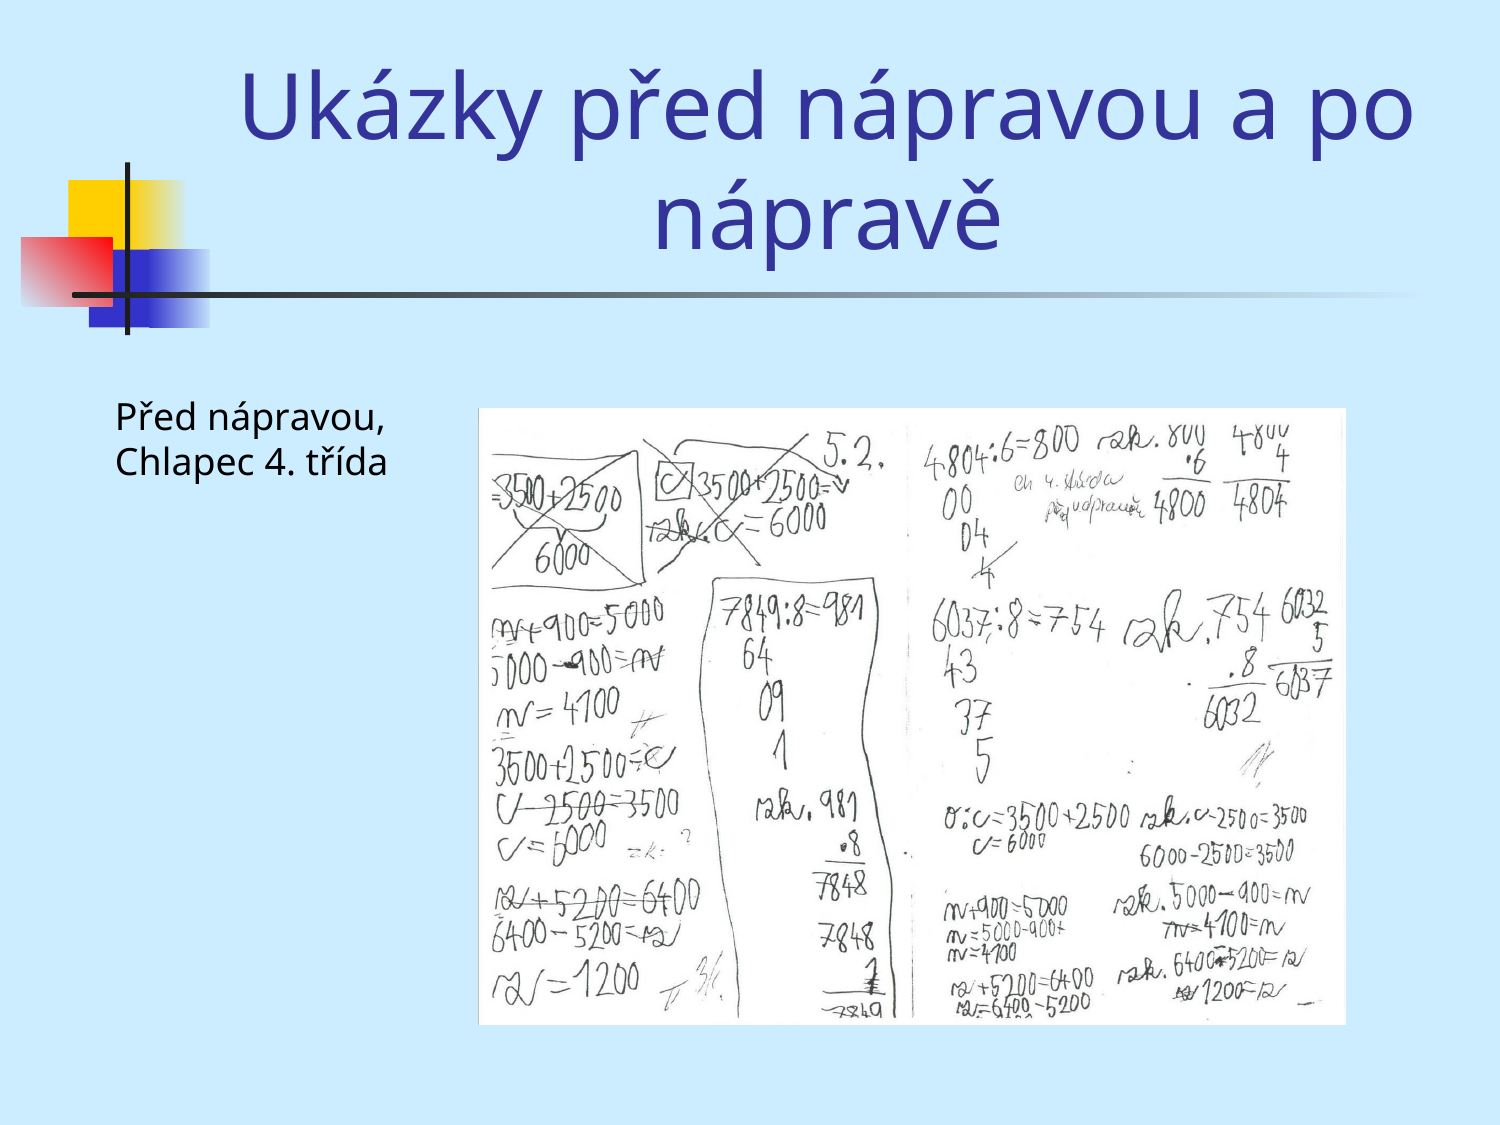

# Ukázky před nápravou a po nápravě
Před nápravou,
Chlapec 4. třída